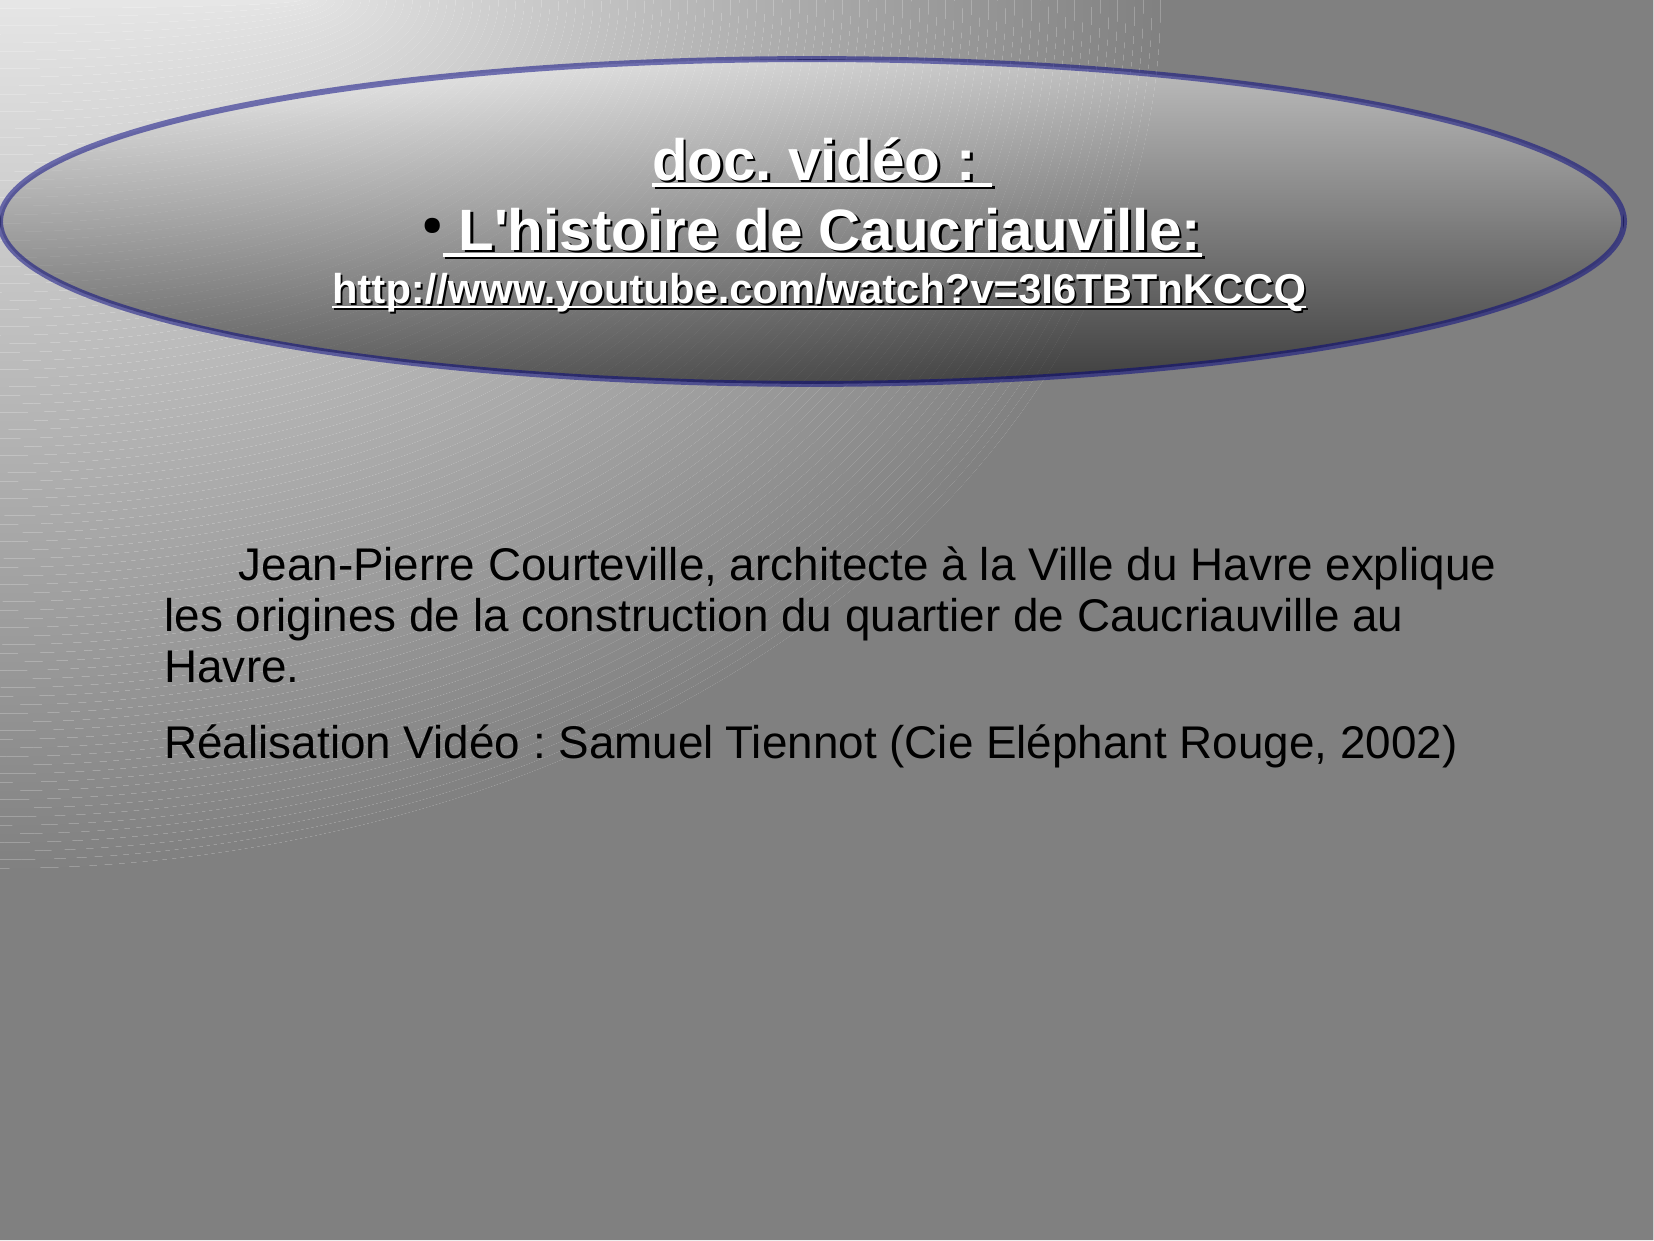

doc. vidéo :
 L'histoire de Caucriauville:
http://www.youtube.com/watch?v=3I6TBTnKCCQ
	Jean-Pierre Courteville, architecte à la Ville du Havre explique les origines de la construction du quartier de Caucriauville au Havre.
Réalisation Vidéo : Samuel Tiennot (Cie Eléphant Rouge, 2002)